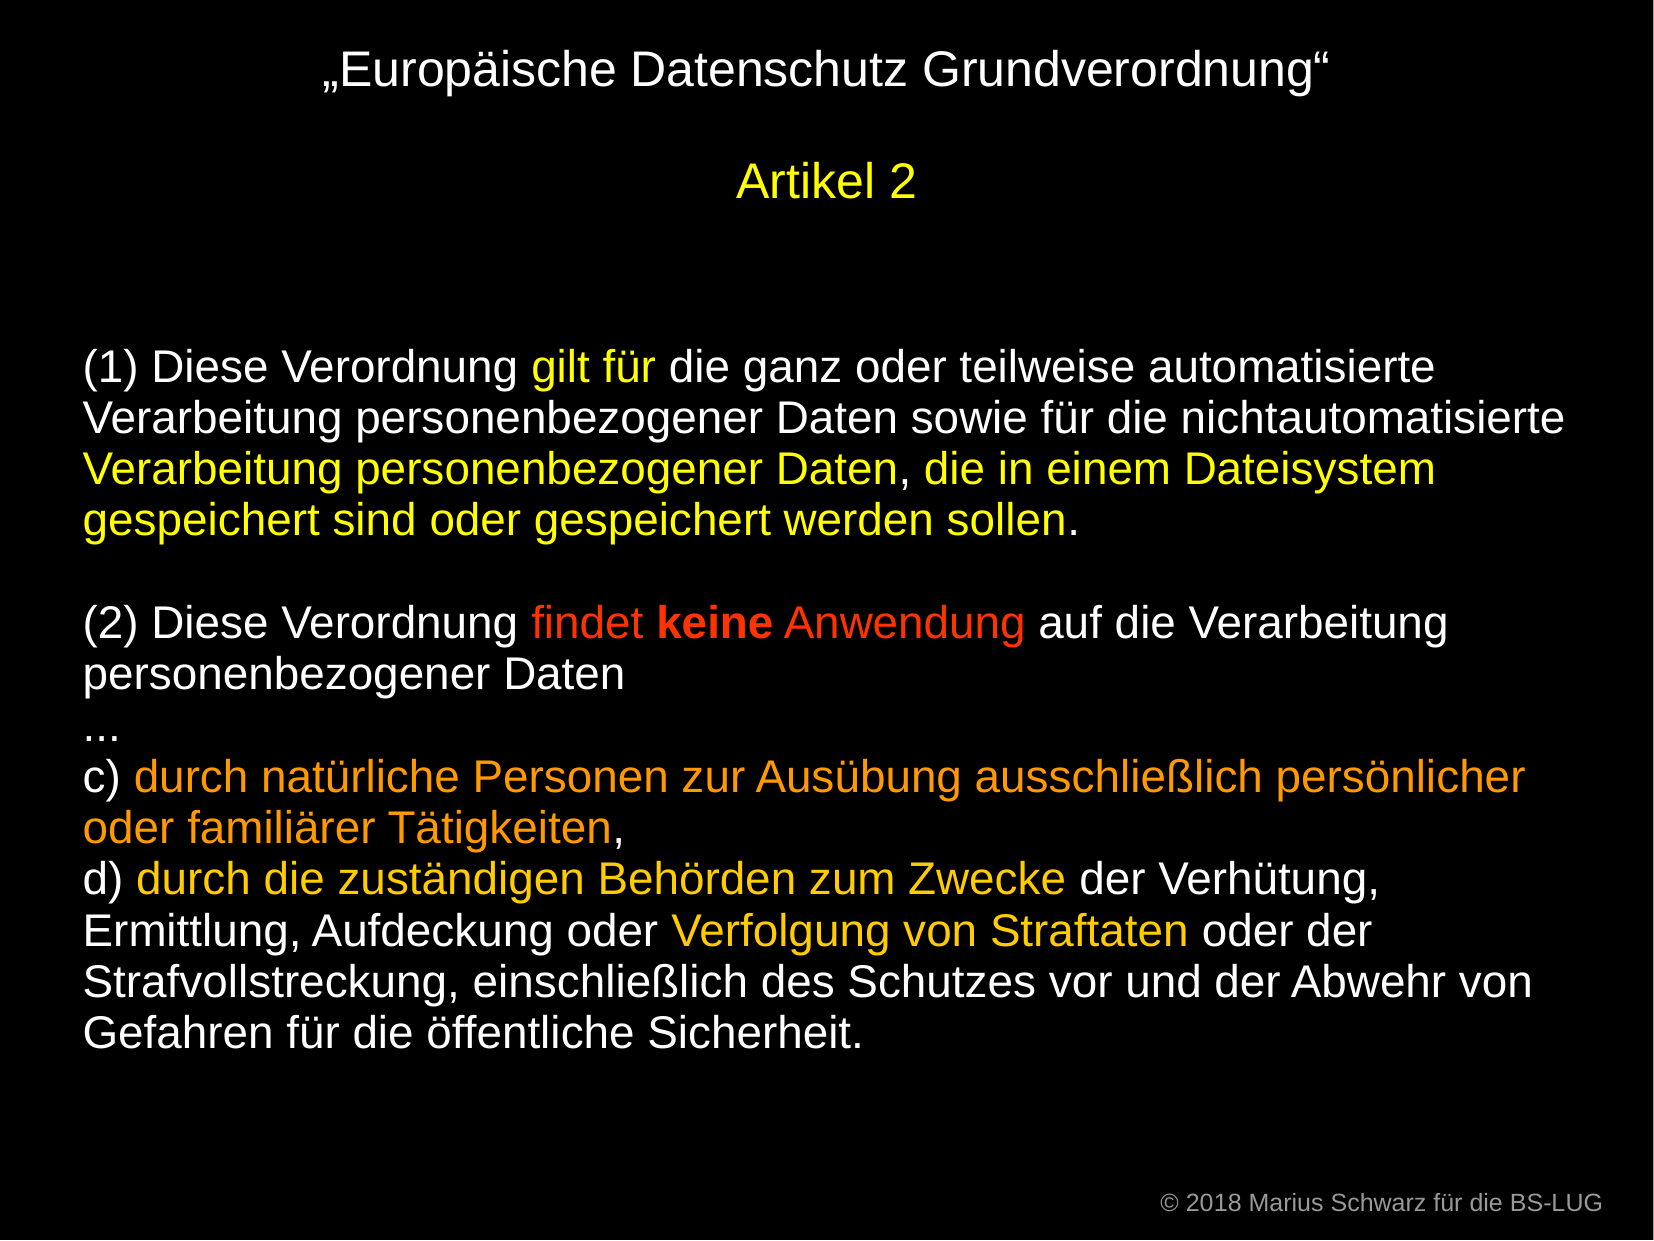

# „Europäische Datenschutz Grundverordnung“ Artikel 2
(1) Diese Verordnung gilt für die ganz oder teilweise automatisierte Verarbeitung personenbezogener Daten sowie für die nichtautomatisierte Verarbeitung personenbezogener Daten, die in einem Dateisystem gespeichert sind oder gespeichert werden sollen.
(2) Diese Verordnung findet keine Anwendung auf die Verarbeitung personenbezogener Daten
...
c) durch natürliche Personen zur Ausübung ausschließlich persönlicher oder familiärer Tätigkeiten,
d) durch die zuständigen Behörden zum Zwecke der Verhütung, Ermittlung, Aufdeckung oder Verfolgung von Straftaten oder der Strafvollstreckung, einschließlich des Schutzes vor und der Abwehr von Gefahren für die öffentliche Sicherheit.
© 2018 Marius Schwarz für die BS-LUG